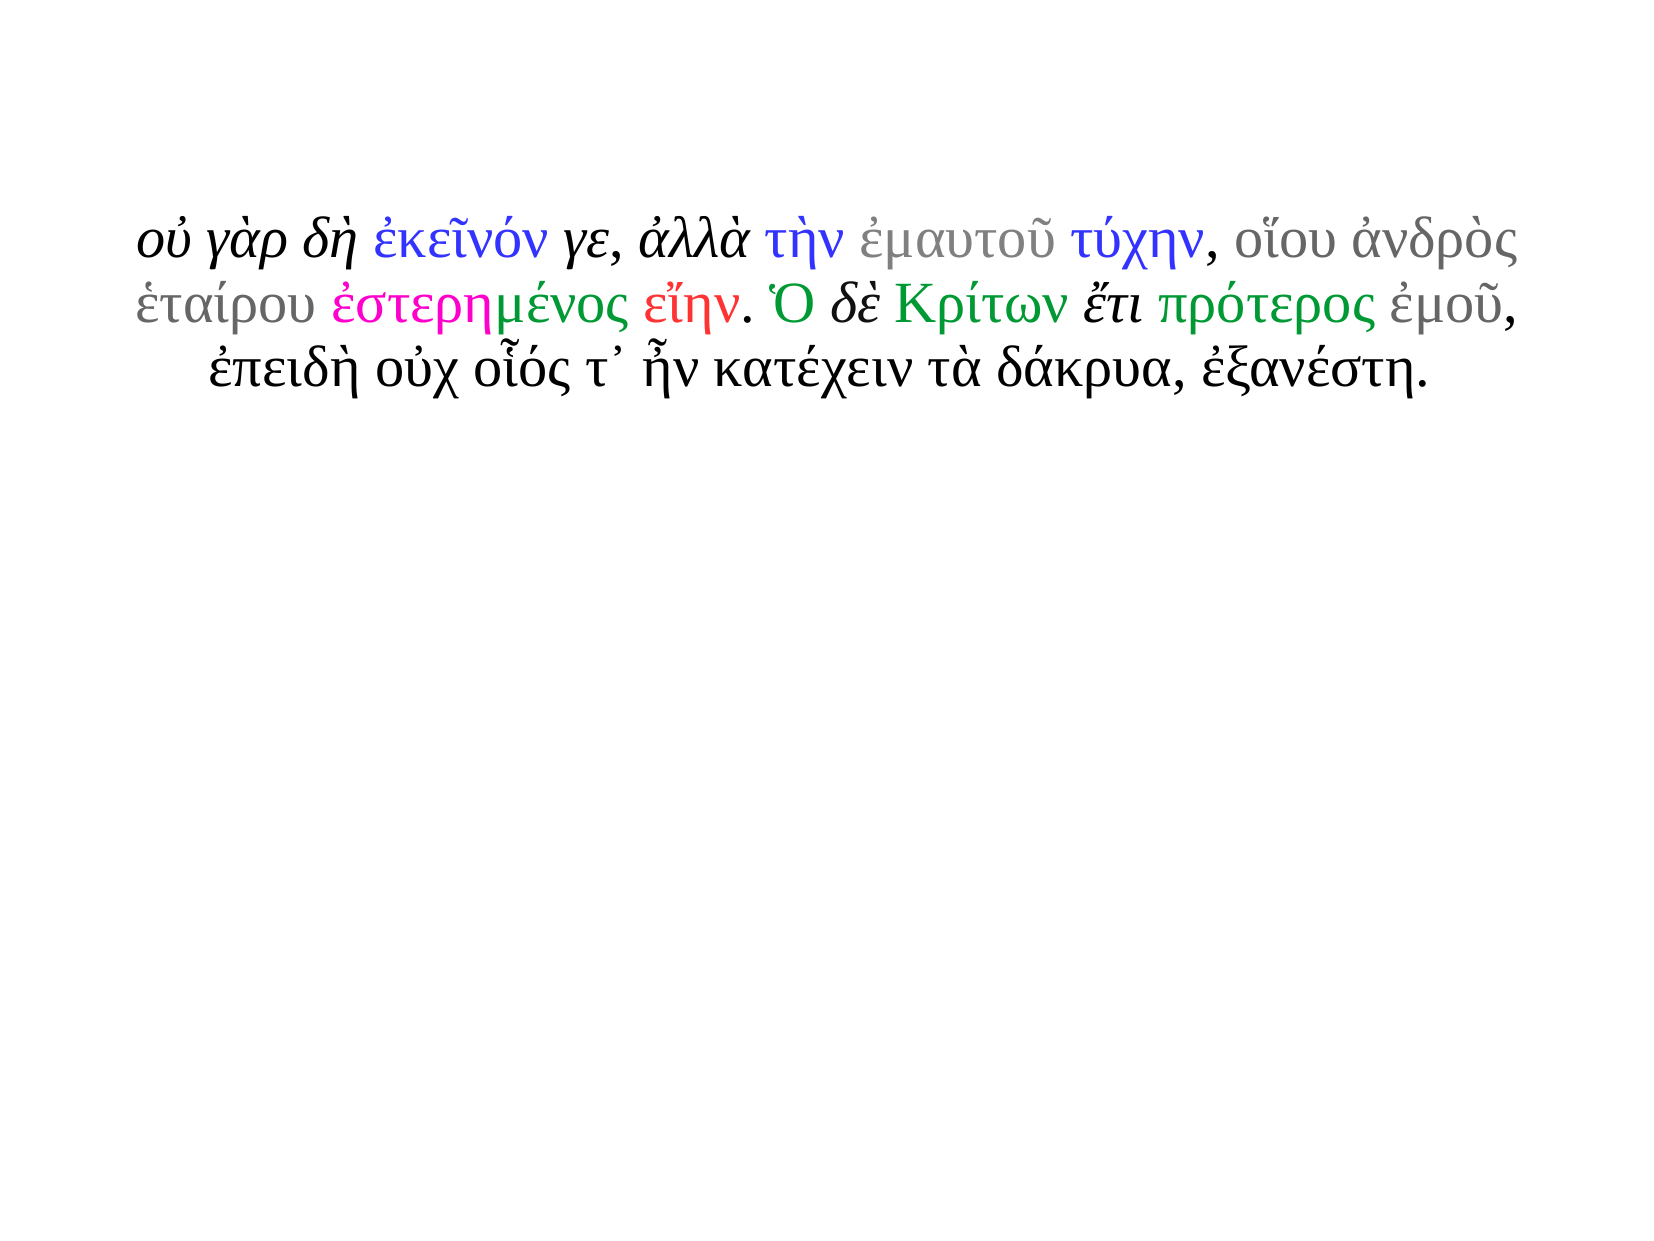

# οὐ γὰρ δὴ ἐκεῖνόν γε, ἀλλὰ τὴν ἐμαυτοῦ τύχην, οἵου ἀνδρὸς ἑταίρου ἐστερημένος εἴην. Ὁ δὲ Κρίτων ἔτι πρότερος ἐμοῦ, ἐπειδὴ οὐχ οἷός τ᾽ ἦν κατέχειν τὰ δάκρυα, ἐξανέστη.